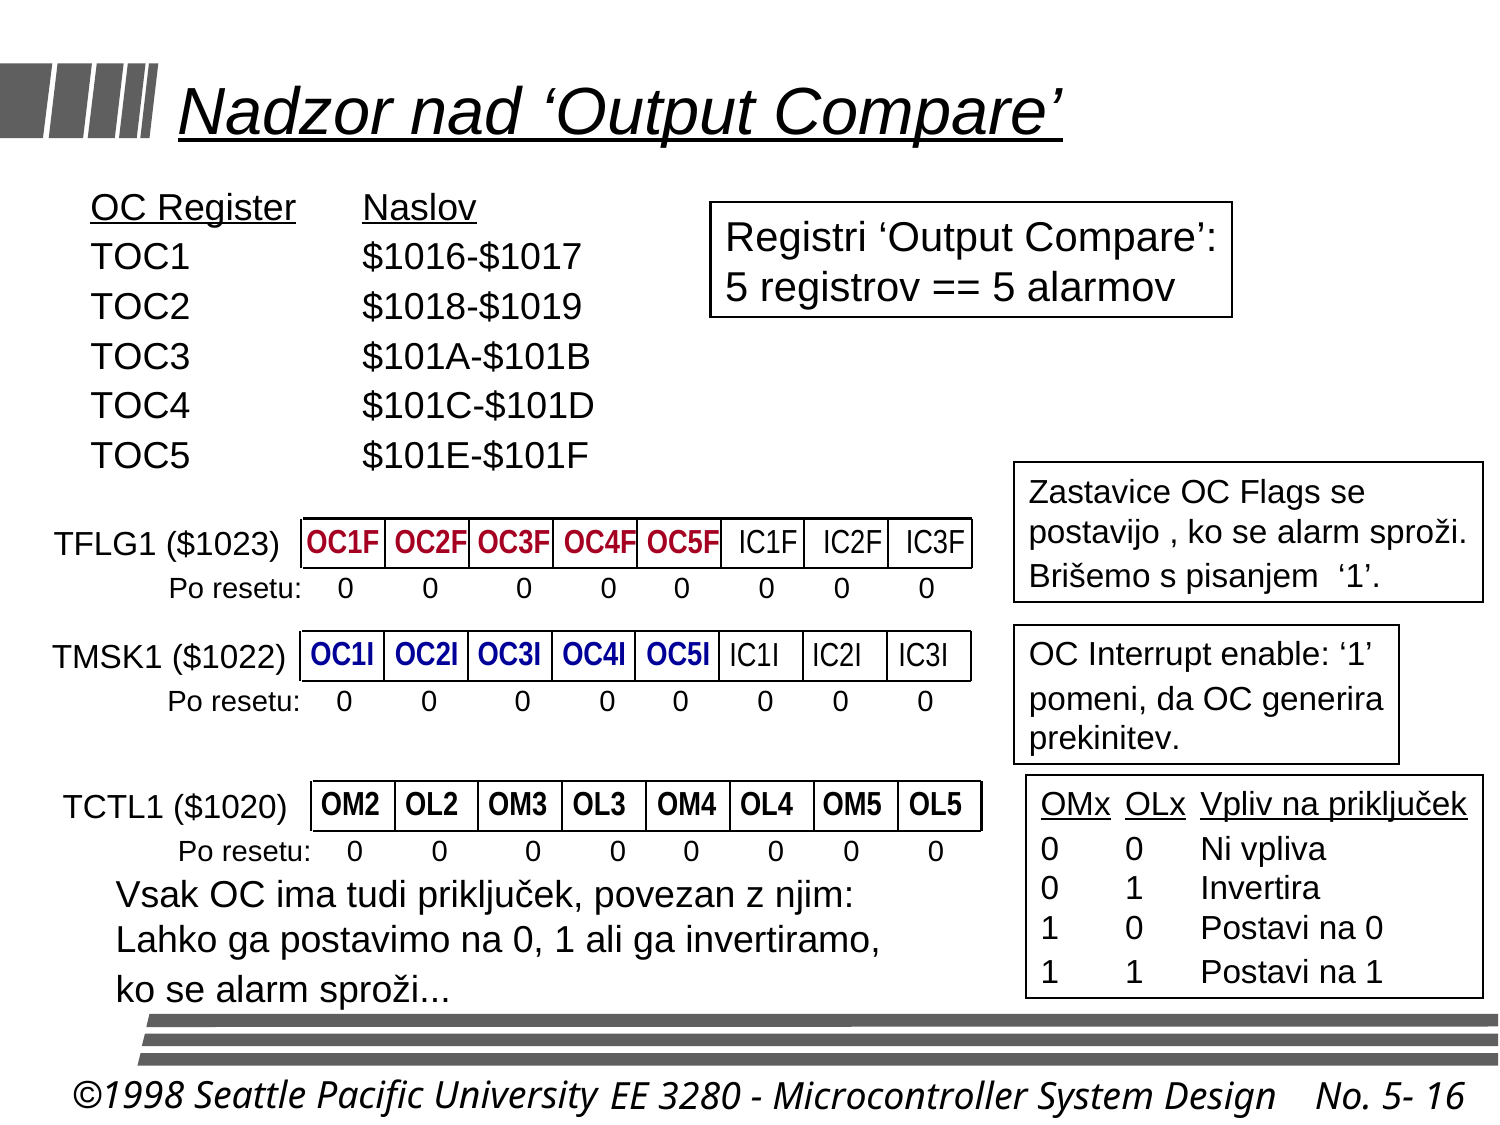

# Nadzor nad ‘Output Compare’
OC Register	Naslov
TOC1	$1016-$1017
TOC2	$1018-$1019
TOC3	$101A-$101B
TOC4	$101C-$101D
TOC5	$101E-$101F
Registri ‘Output Compare’:
5 registrov == 5 alarmov
Zastavice OC Flags se
postavijo , ko se alarm sproži.
Brišemo s pisanjem ‘1’.
OC1F
OC2F
OC3F
OC4F
OC5F
IC1F
IC2F
IC3F
TFLG1 ($1023)
Po resetu: 	0	0	0	0	0	0	0	0
OC1I
OC2I
OC3I
OC4I
OC5I
IC1I
IC2I
IC3I
TMSK1 ($1022)
Po resetu: 	0	0	0	0	0	0	0	0
OC Interrupt enable: ‘1’
pomeni, da OC generira
prekinitev.
OM2
OL2
OM3
OL3
OM4
OL4
OM5
OL5
TCTL1 ($1020)
Po resetu: 	0	0	0	0	0	0	0	0
OMx	OLx	Vpliv na priključek
0	0	Ni vpliva
0	1	Invertira
1	0	Postavi na 0
1	1	Postavi na 1
Vsak OC ima tudi priključek, povezan z njim:
Lahko ga postavimo na 0, 1 ali ga invertiramo,
ko se alarm sproži...